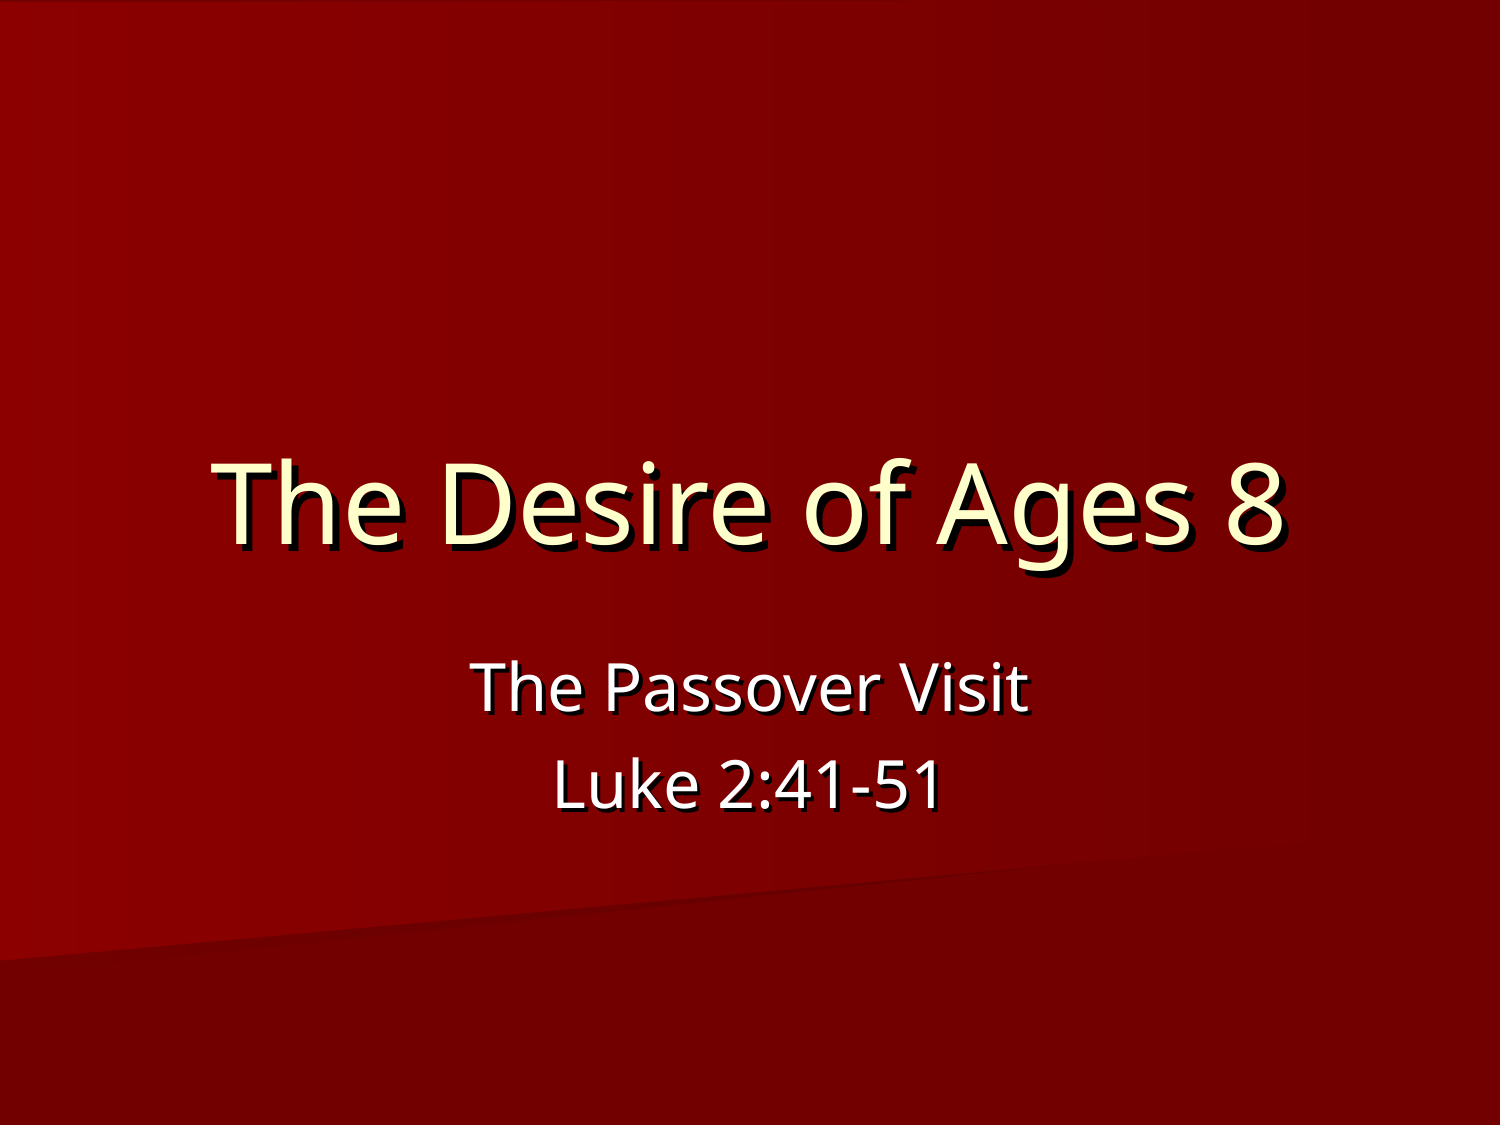

# The Desire of Ages 8
The Passover Visit
Luke 2:41-51